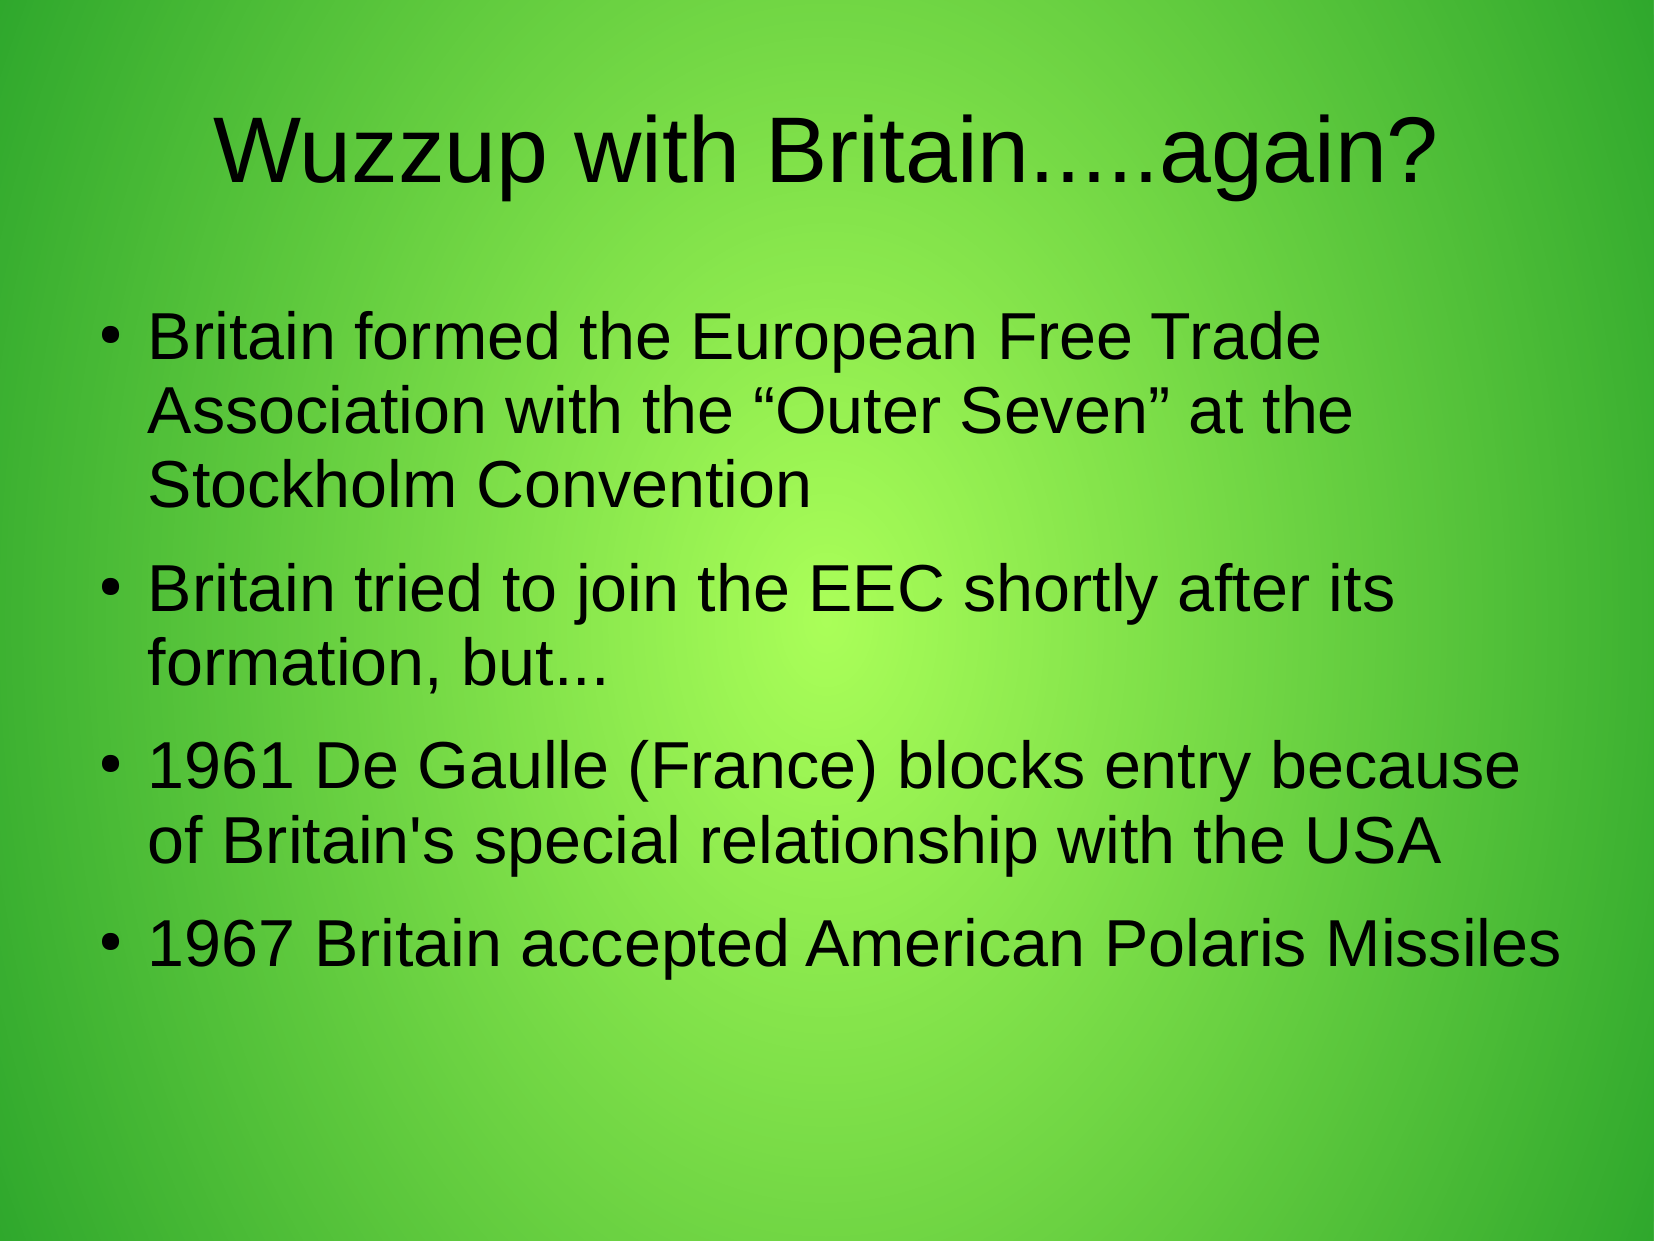

# Wuzzup with Britain.....again?
Britain formed the European Free Trade Association with the “Outer Seven” at the Stockholm Convention
Britain tried to join the EEC shortly after its formation, but...
1961 De Gaulle (France) blocks entry because of Britain's special relationship with the USA
1967 Britain accepted American Polaris Missiles